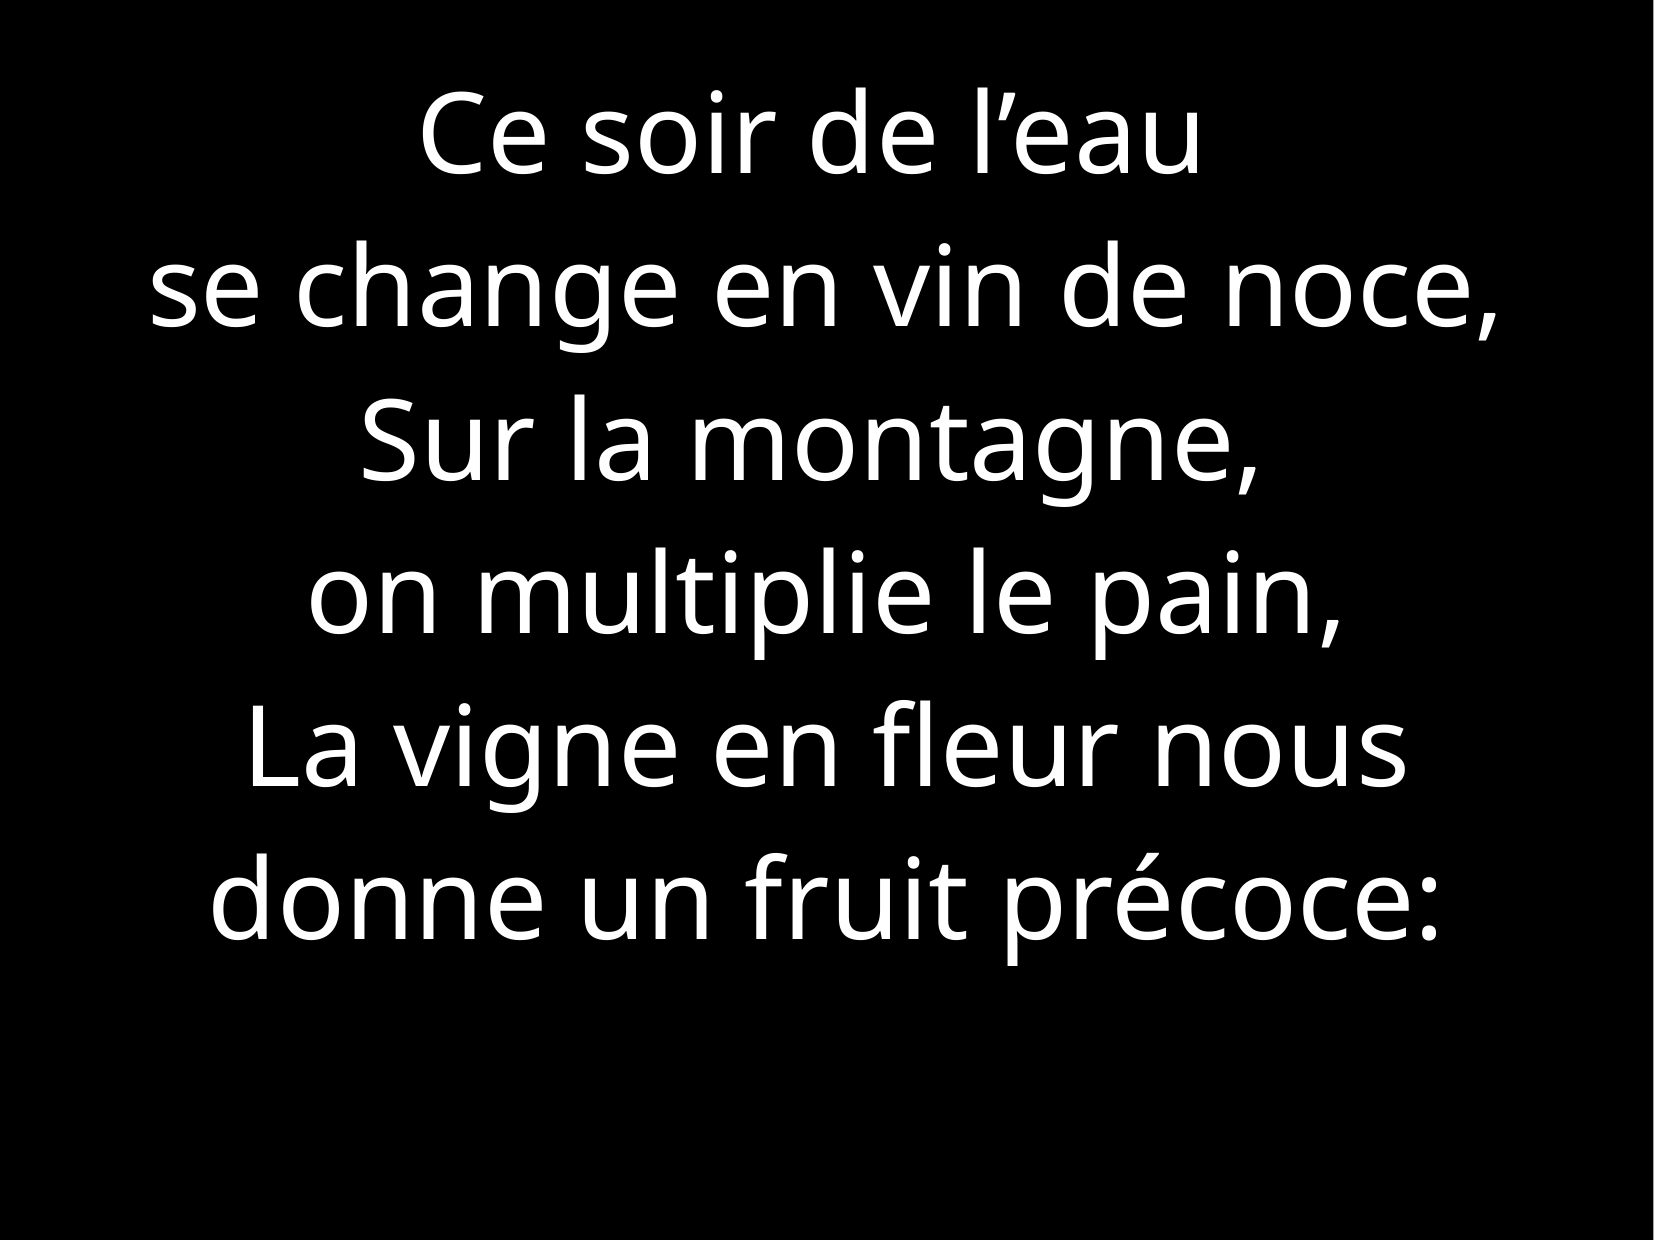

# Ce soir de l’eau
se change en vin de noce,
Sur la montagne,
on multiplie le pain,
La vigne en fleur nous donne un fruit précoce: